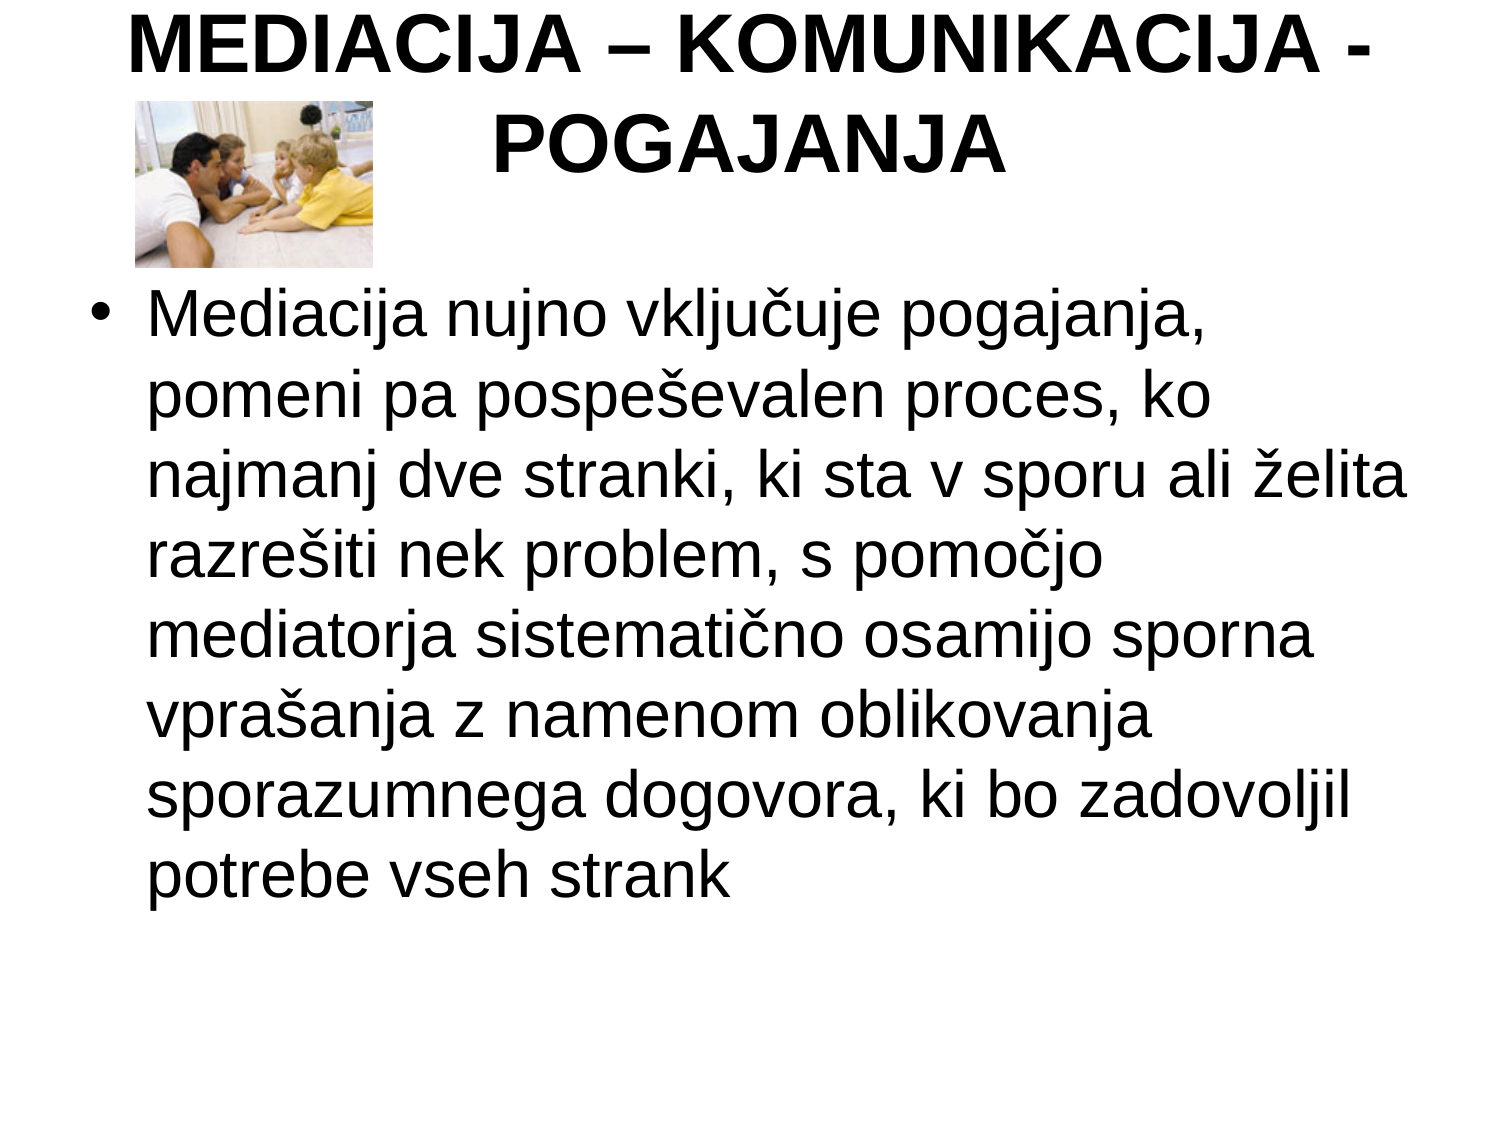

# MEDIACIJA – KOMUNIKACIJA - POGAJANJA
Mediacija nujno vključuje pogajanja, pomeni pa pospeševalen proces, ko najmanj dve stranki, ki sta v sporu ali želita razrešiti nek problem, s pomočjo mediatorja sistematično osamijo sporna vprašanja z namenom oblikovanja sporazumnega dogovora, ki bo zadovoljil potrebe vseh strank